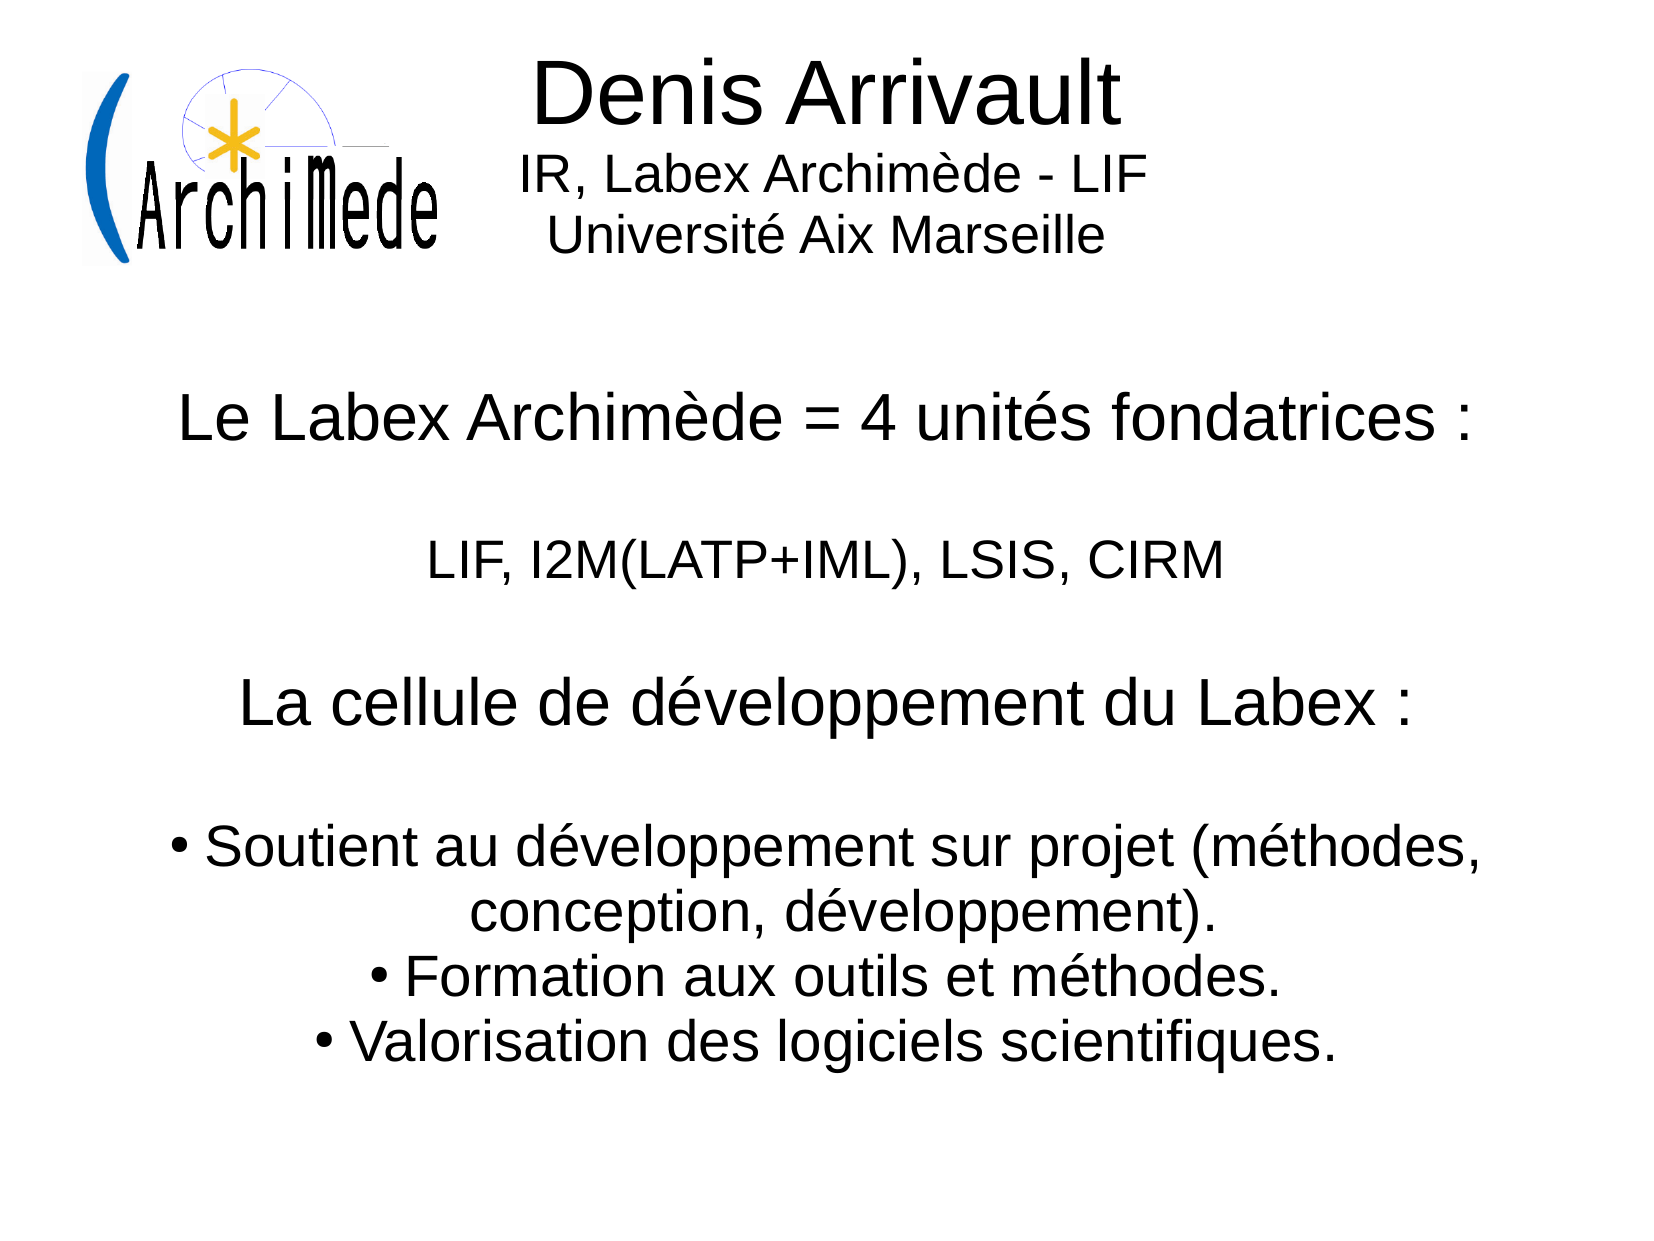

# Denis Arrivault IR, Labex Archimède - LIF Université Aix Marseille
Le Labex Archimède = 4 unités fondatrices :
LIF, I2M(LATP+IML), LSIS, CIRM
La cellule de développement du Labex :
Soutient au développement sur projet (méthodes, conception, développement).
Formation aux outils et méthodes.
Valorisation des logiciels scientifiques.